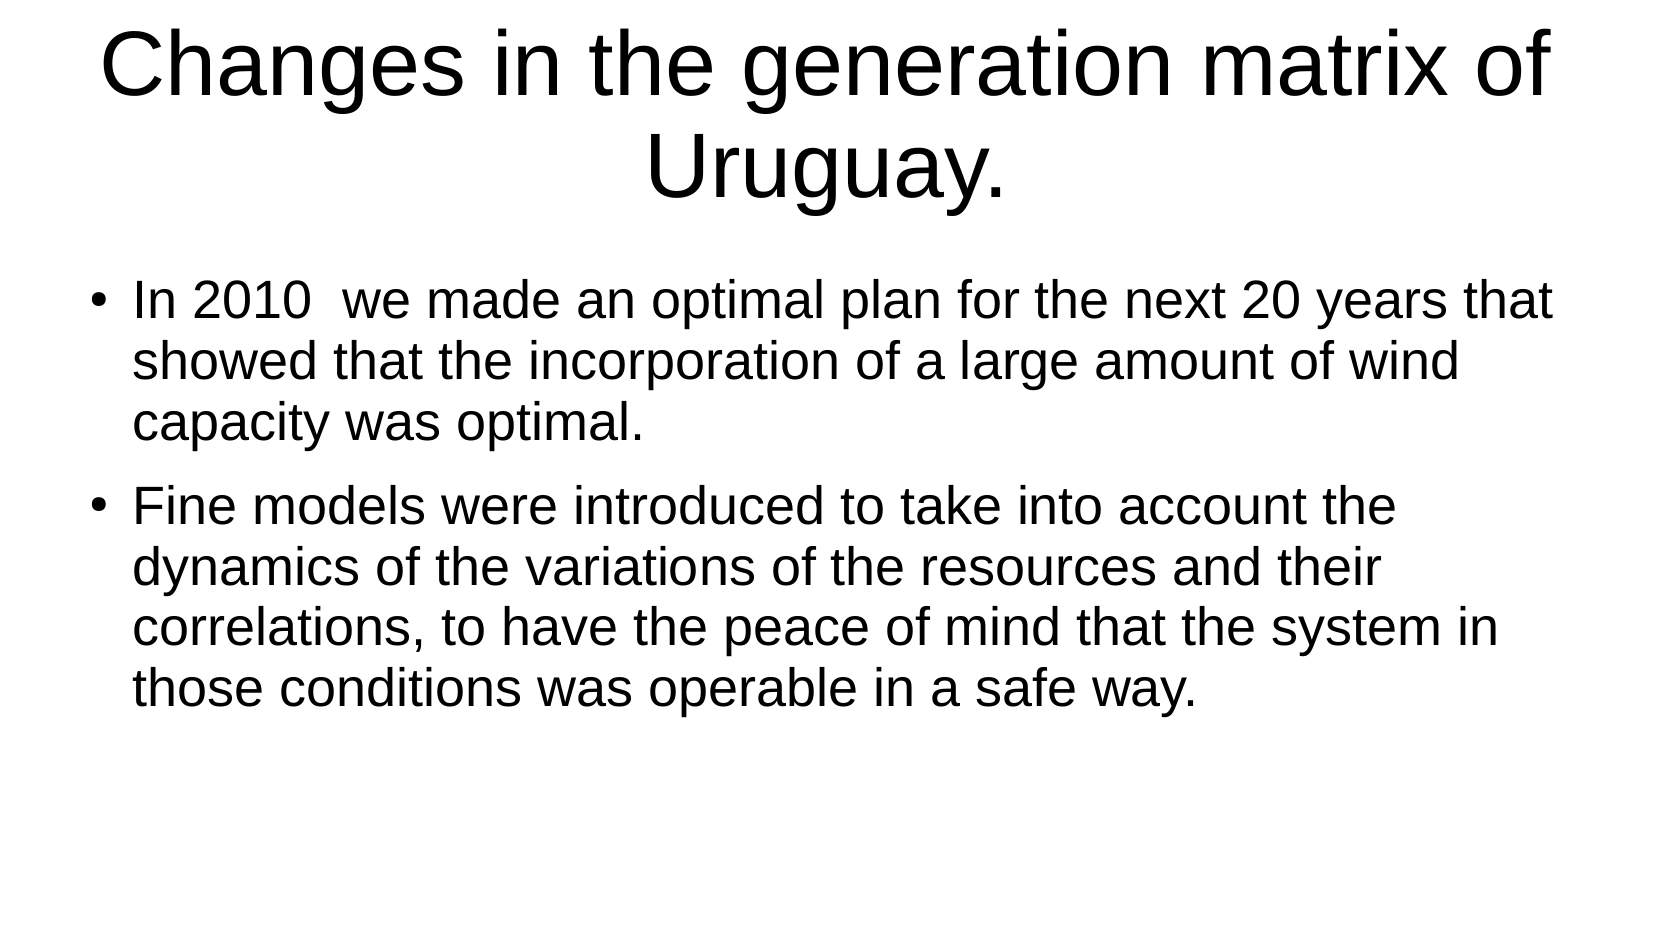

# Changes in the generation matrix of Uruguay.
In 2010 we made an optimal plan for the next 20 years that showed that the incorporation of a large amount of wind capacity was optimal.
Fine models were introduced to take into account the dynamics of the variations of the resources and their correlations, to have the peace of mind that the system in those conditions was operable in a safe way.